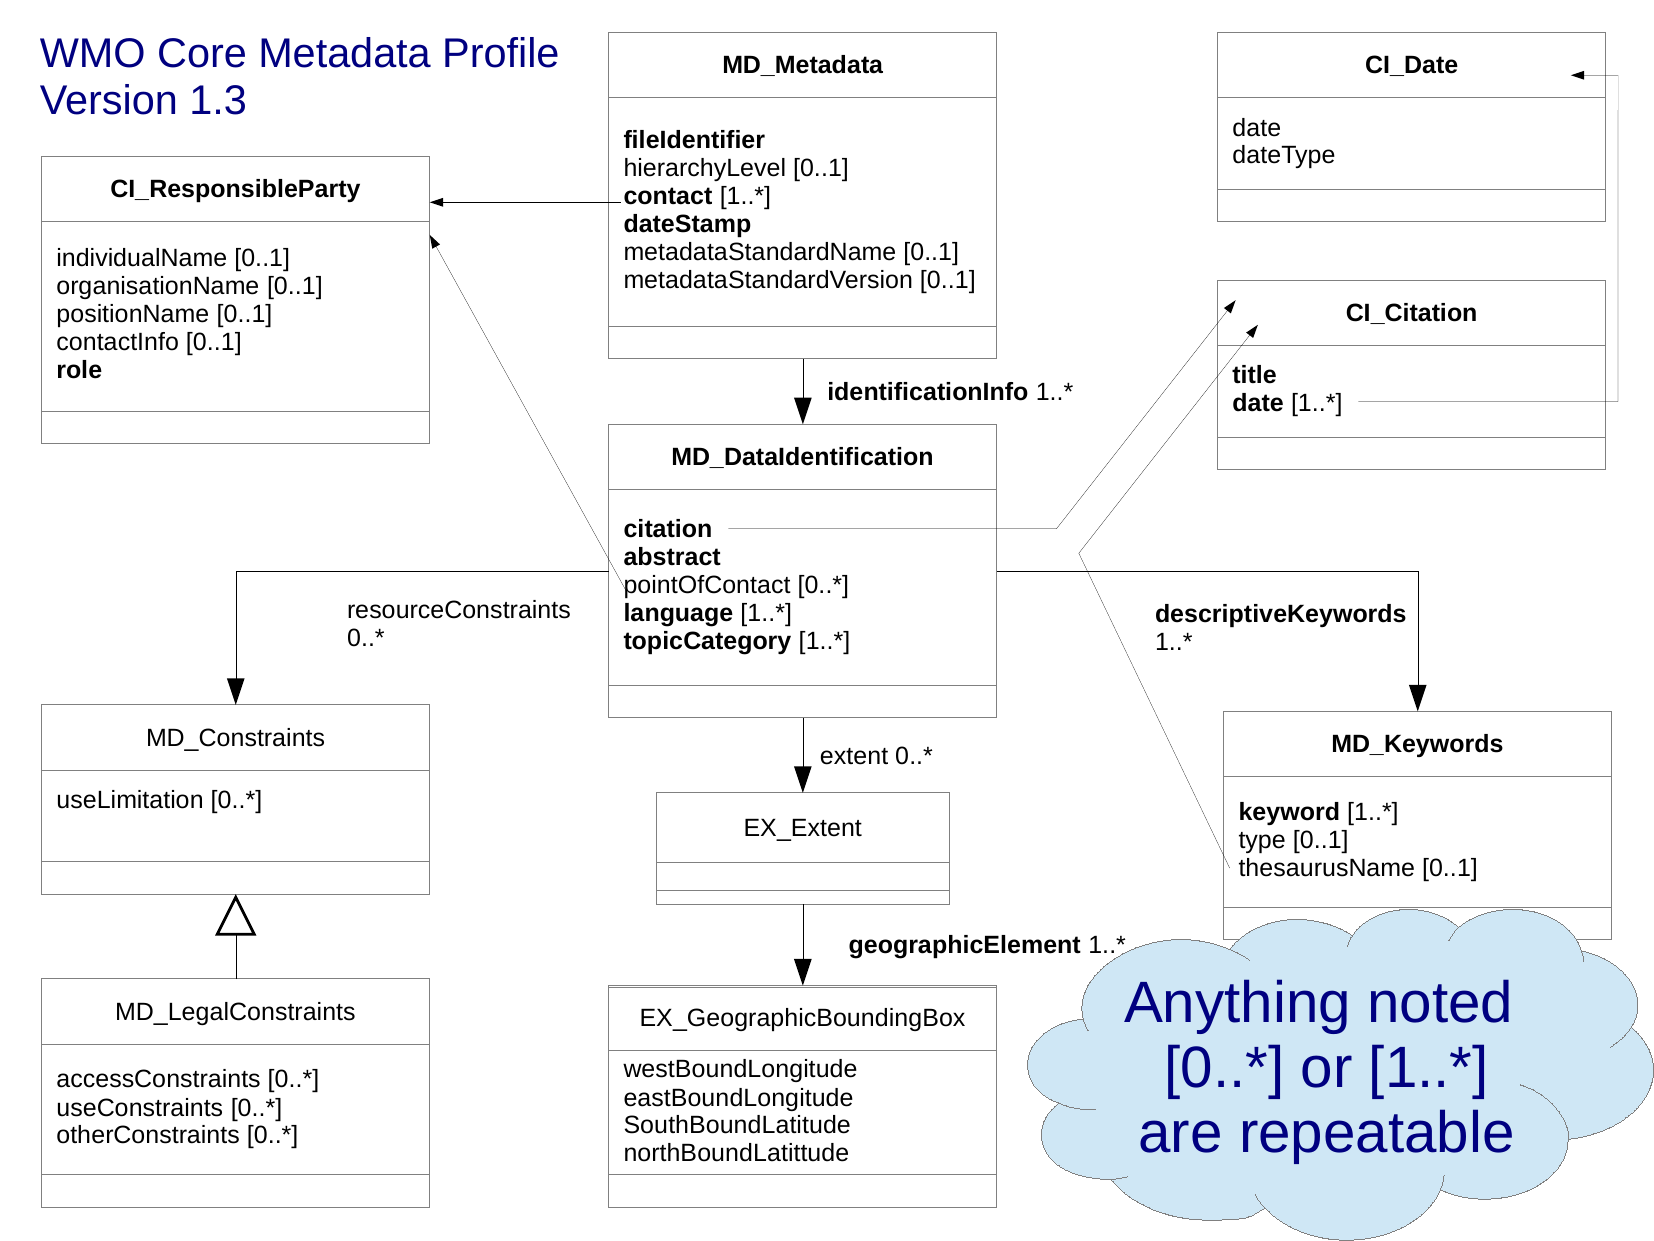

WMO Core Metadata Profile
Version 1.3
fileIdentifier
hierarchyLevel [0..1]
contact [1..*]
dateStamp
metadataStandardName [0..1]
metadataStandardVersion [0..1]
MD_Metadata
date
dateType
CI_Date
individualName [0..1]
organisationName [0..1]
positionName [0..1]
contactInfo [0..1]
role
CI_ResponsibleParty
title
date [1..*]
CI_Citation
citation
abstract
pointOfContact [0..*]
language [1..*]
topicCategory [1..*]
MD_DataIdentification
useLimitation [0..*]
MD_Constraints
keyword [1..*]
type [0..1]
thesaurusName [0..1]
MD_Keywords
EX_Extent
Anything noted
 [0..*] or [1..*]
 are repeatable
accessConstraints [0..*]
useConstraints [0..*]
otherConstraints [0..*]
MD_LegalConstraints
EX_GeographicBoundingBox
westBoundLongitude
eastBoundLongitude
SouthBoundLatitude
northBoundLatittude